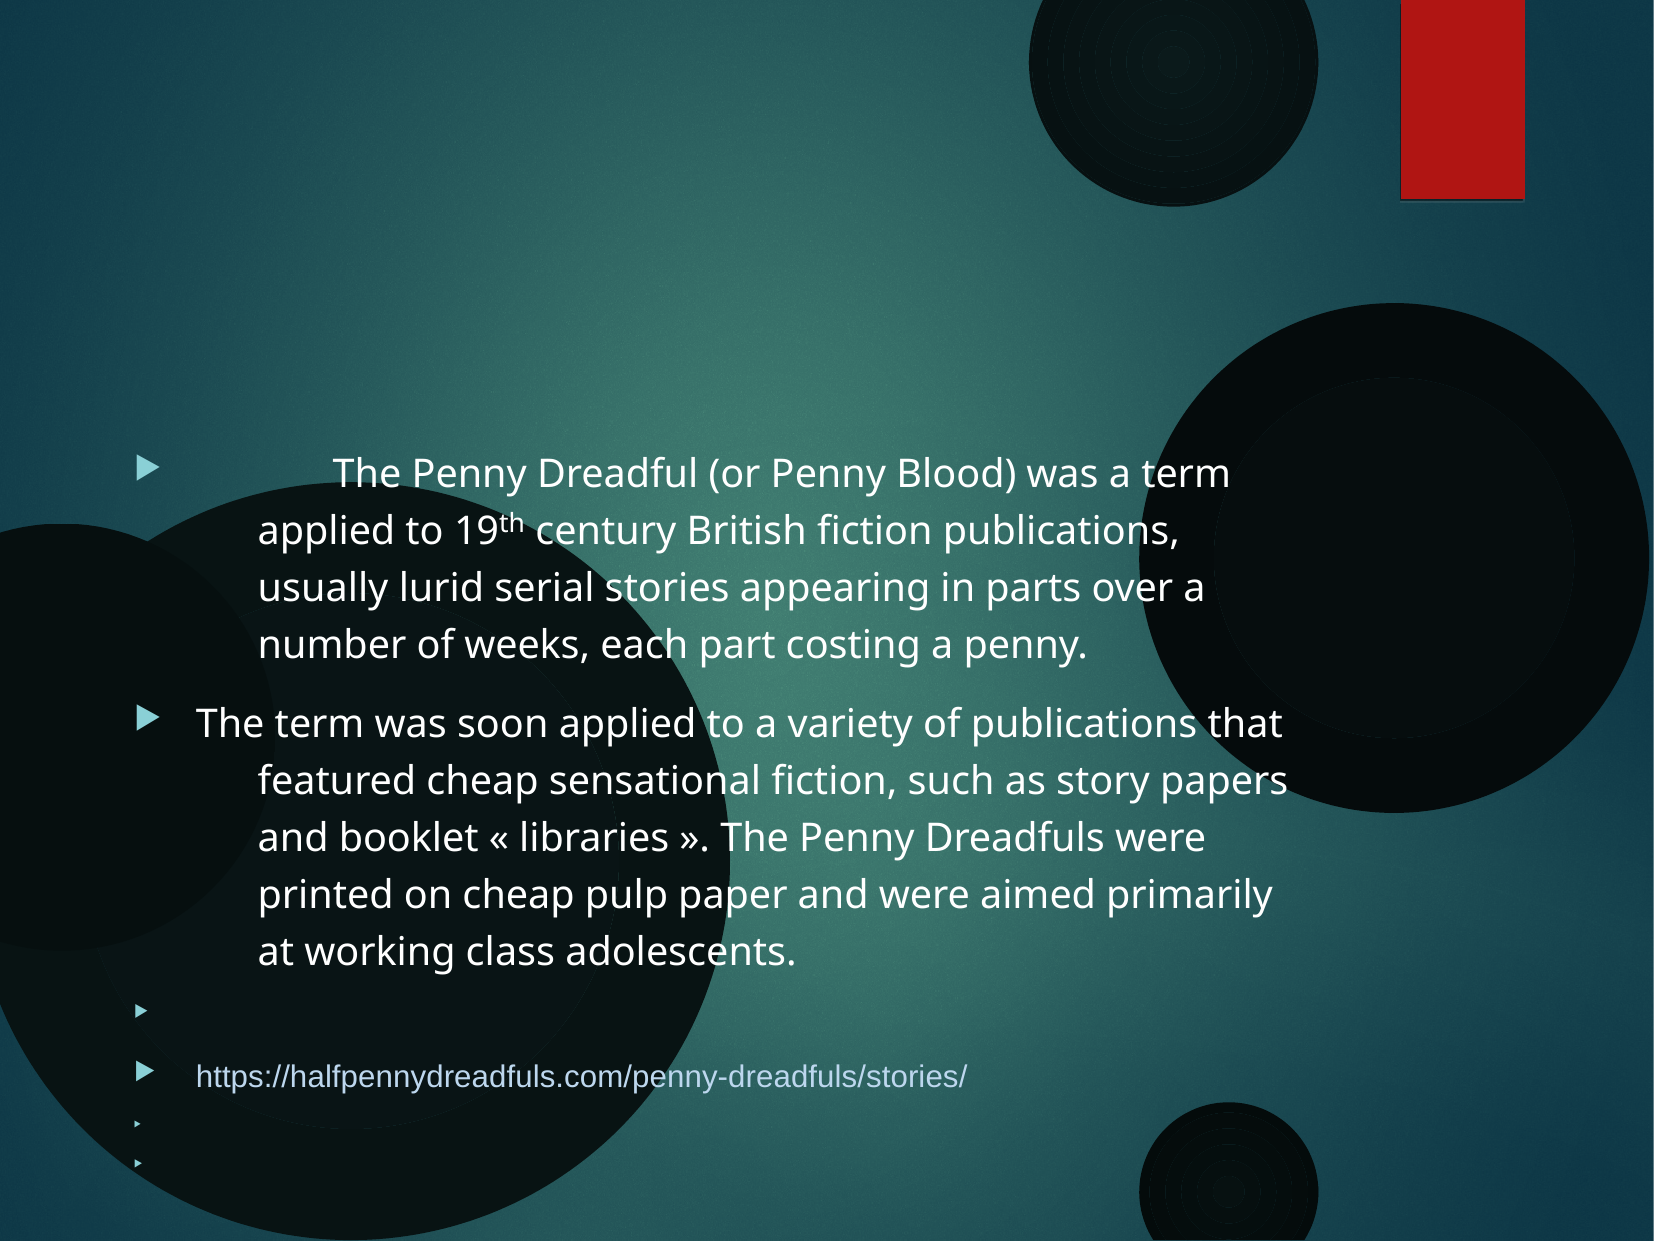

# The Penny Dreadful (or Penny Blood) was a term applied to 19th century British fiction publications, usually lurid serial stories appearing in parts over a number of weeks, each part costing a penny.
The term was soon applied to a variety of publications that featured cheap sensational fiction, such as story papers and booklet « libraries ». The Penny Dreadfuls were printed on cheap pulp paper and were aimed primarily at working class adolescents.
https://halfpennydreadfuls.com/penny-dreadfuls/stories/